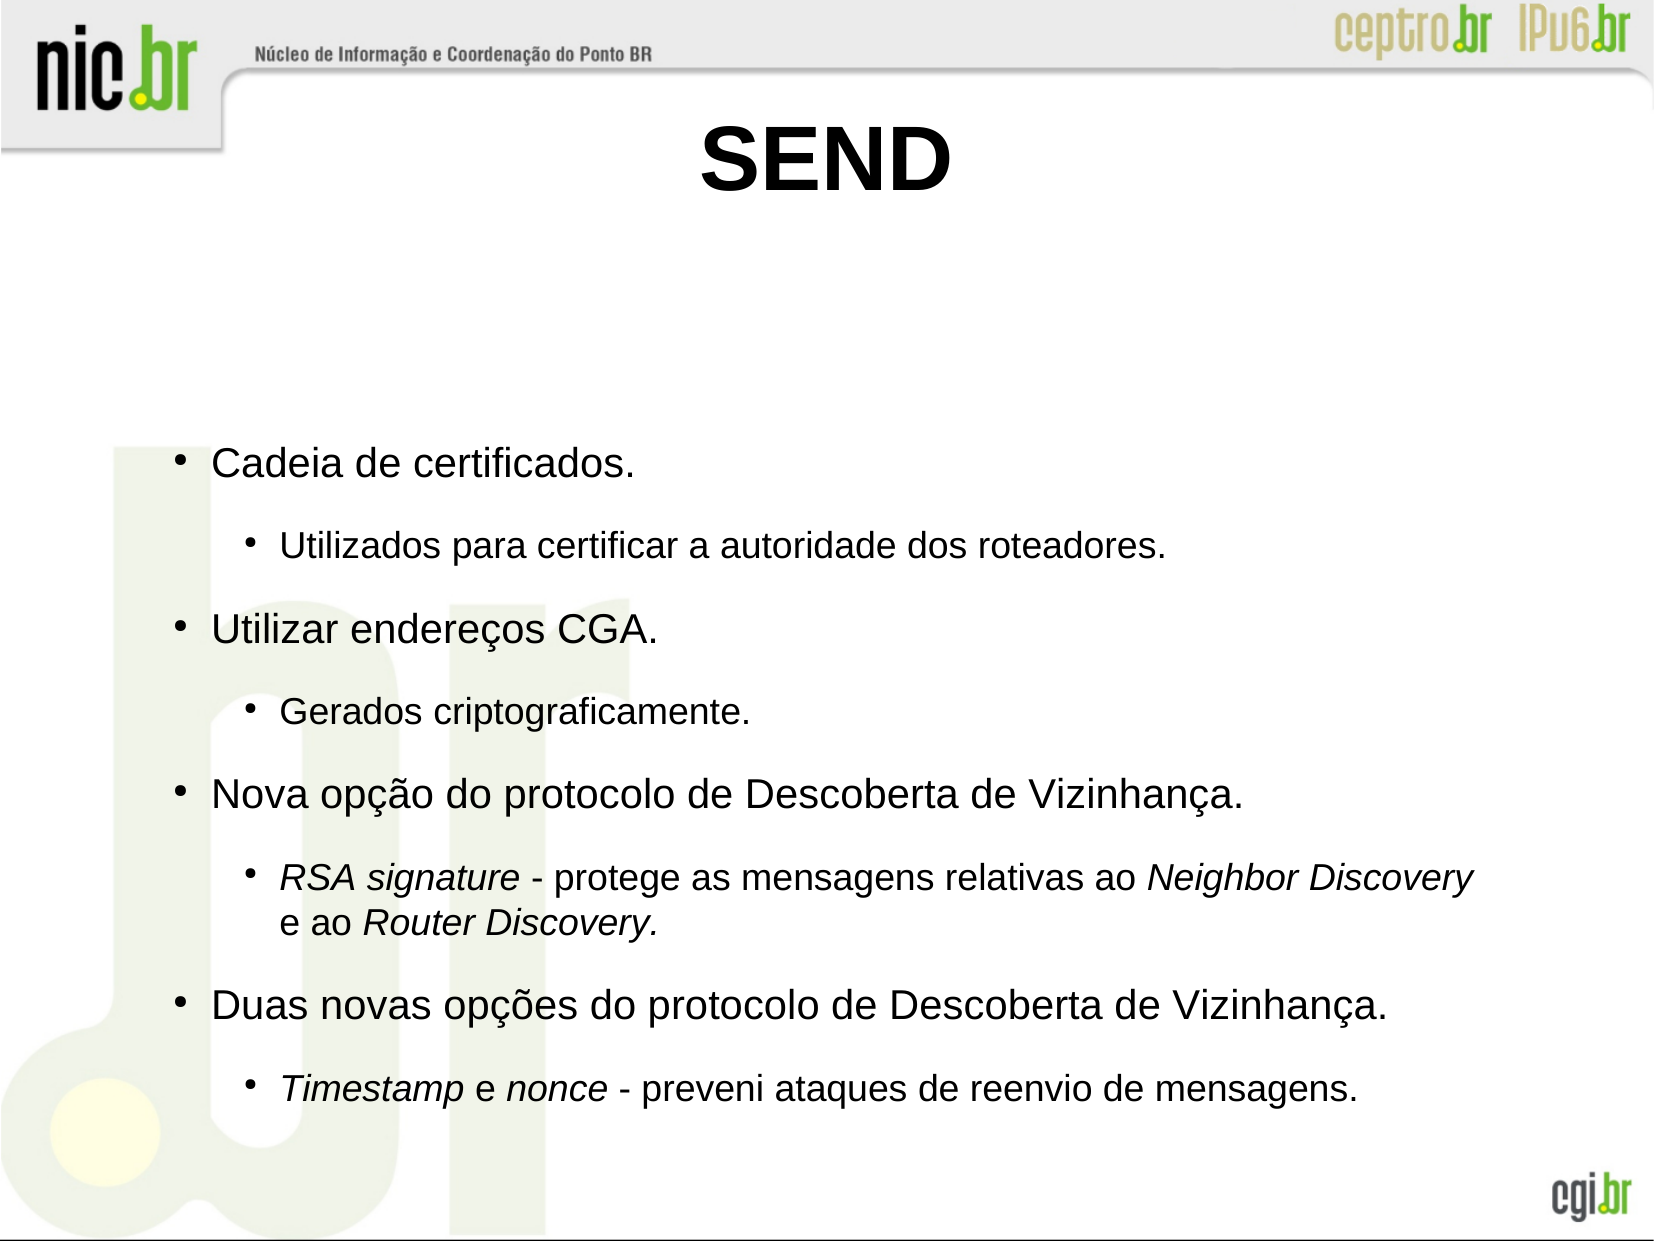

SEND
 Cadeia de certificados.
Utilizados para certificar a autoridade dos roteadores.
 Utilizar endereços CGA.
Gerados criptograficamente.
 Nova opção do protocolo de Descoberta de Vizinhança.
RSA signature - protege as mensagens relativas ao Neighbor Discovery e ao Router Discovery.
 Duas novas opções do protocolo de Descoberta de Vizinhança.
Timestamp e nonce - preveni ataques de reenvio de mensagens.